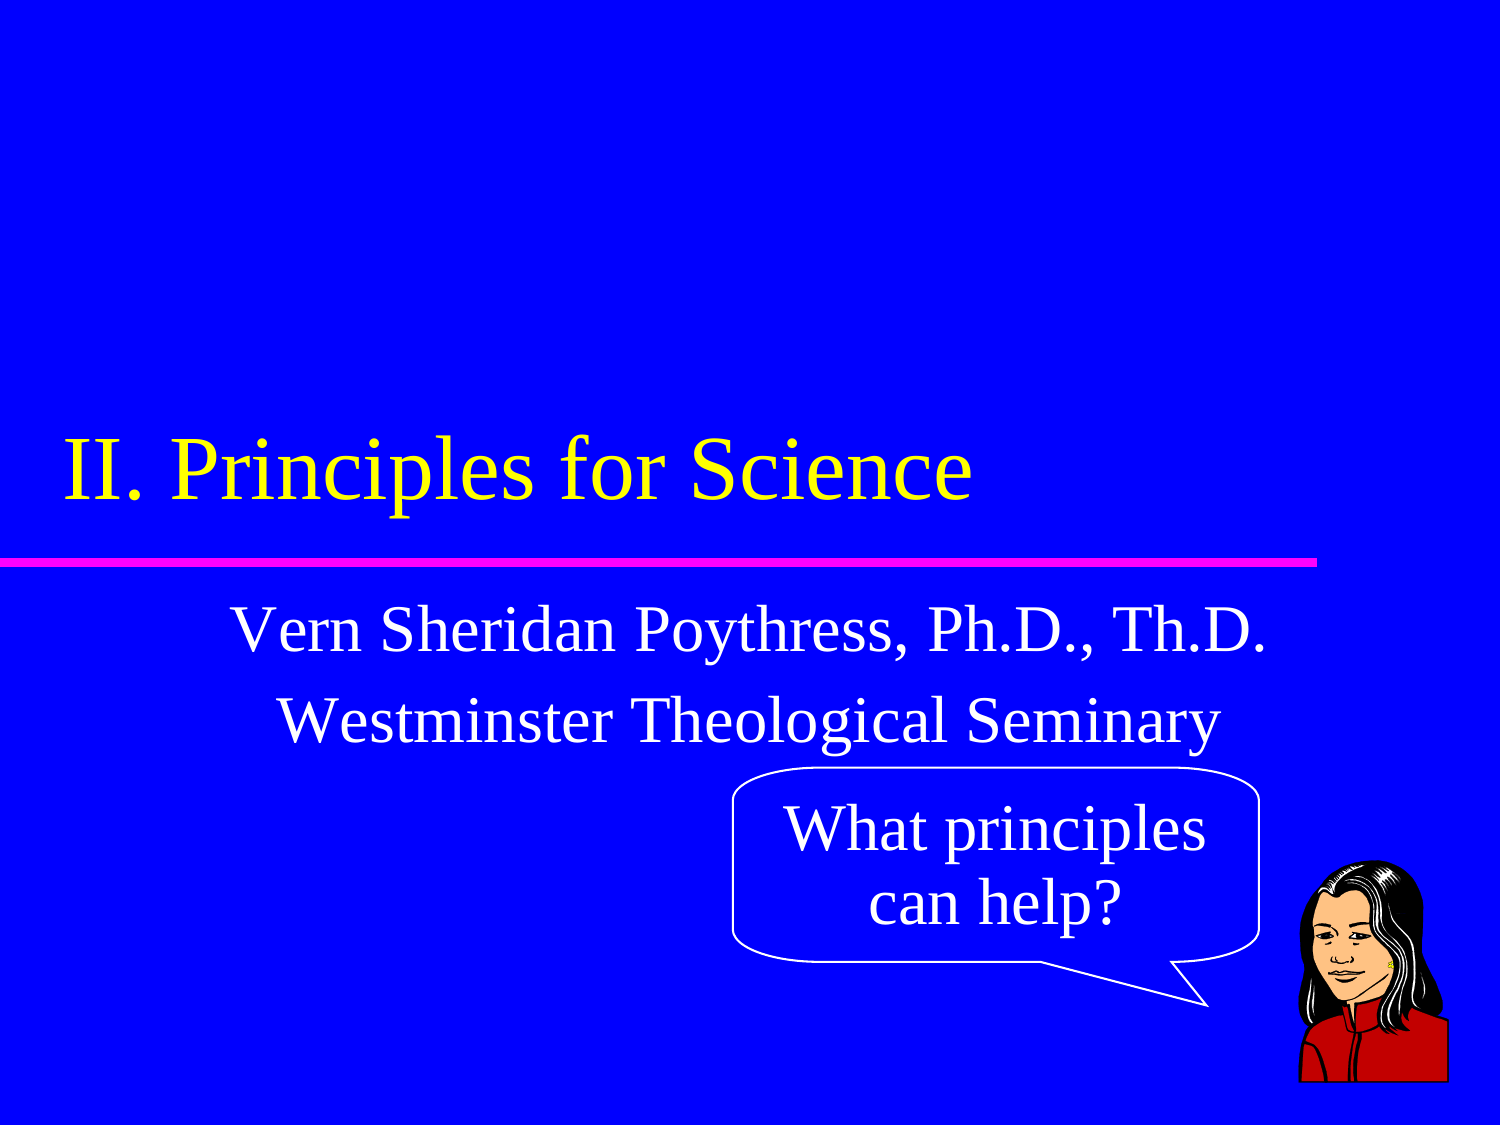

# II. Principles for Science
Vern Sheridan Poythress, Ph.D., Th.D.
Westminster Theological Seminary
What principles
can help?